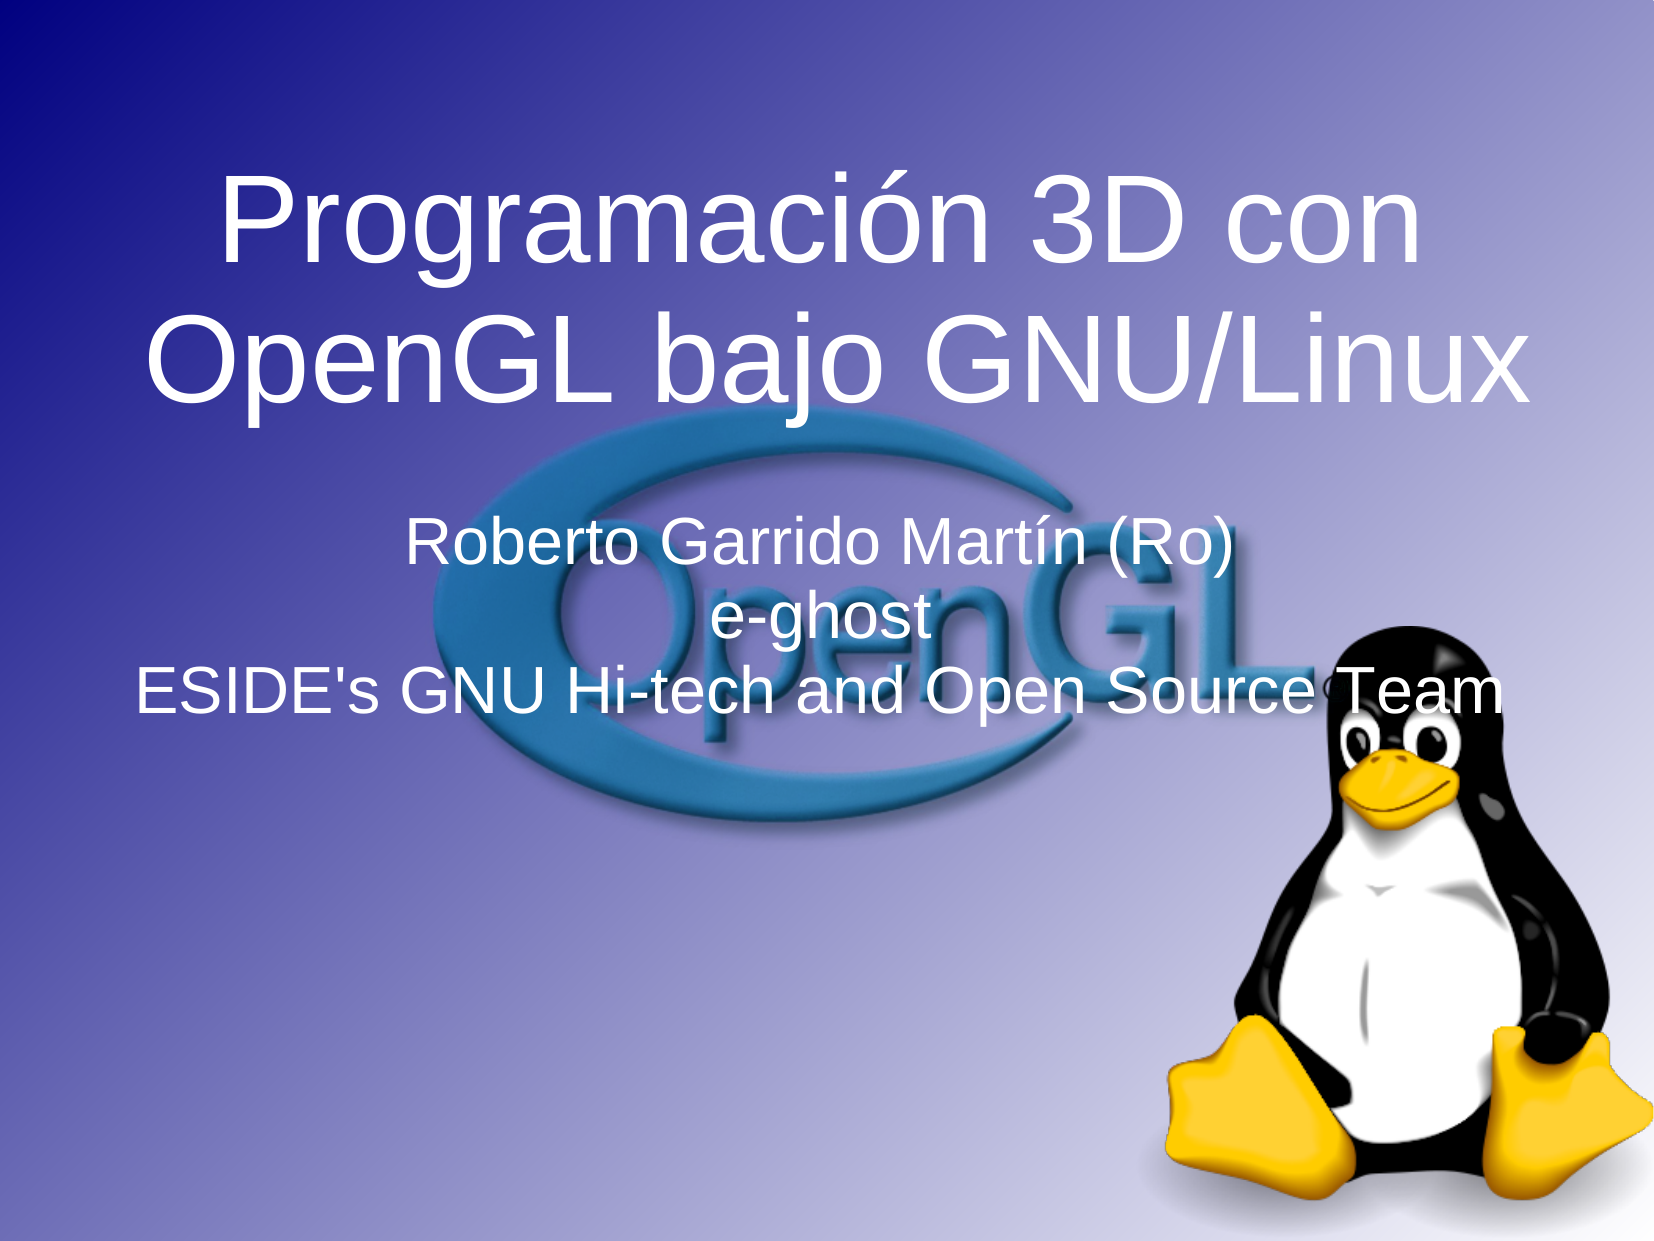

Programación 3D con OpenGL bajo GNU/Linux
Roberto Garrido Martín (Ro)
e-ghost
ESIDE's GNU Hi-tech and Open Source Team